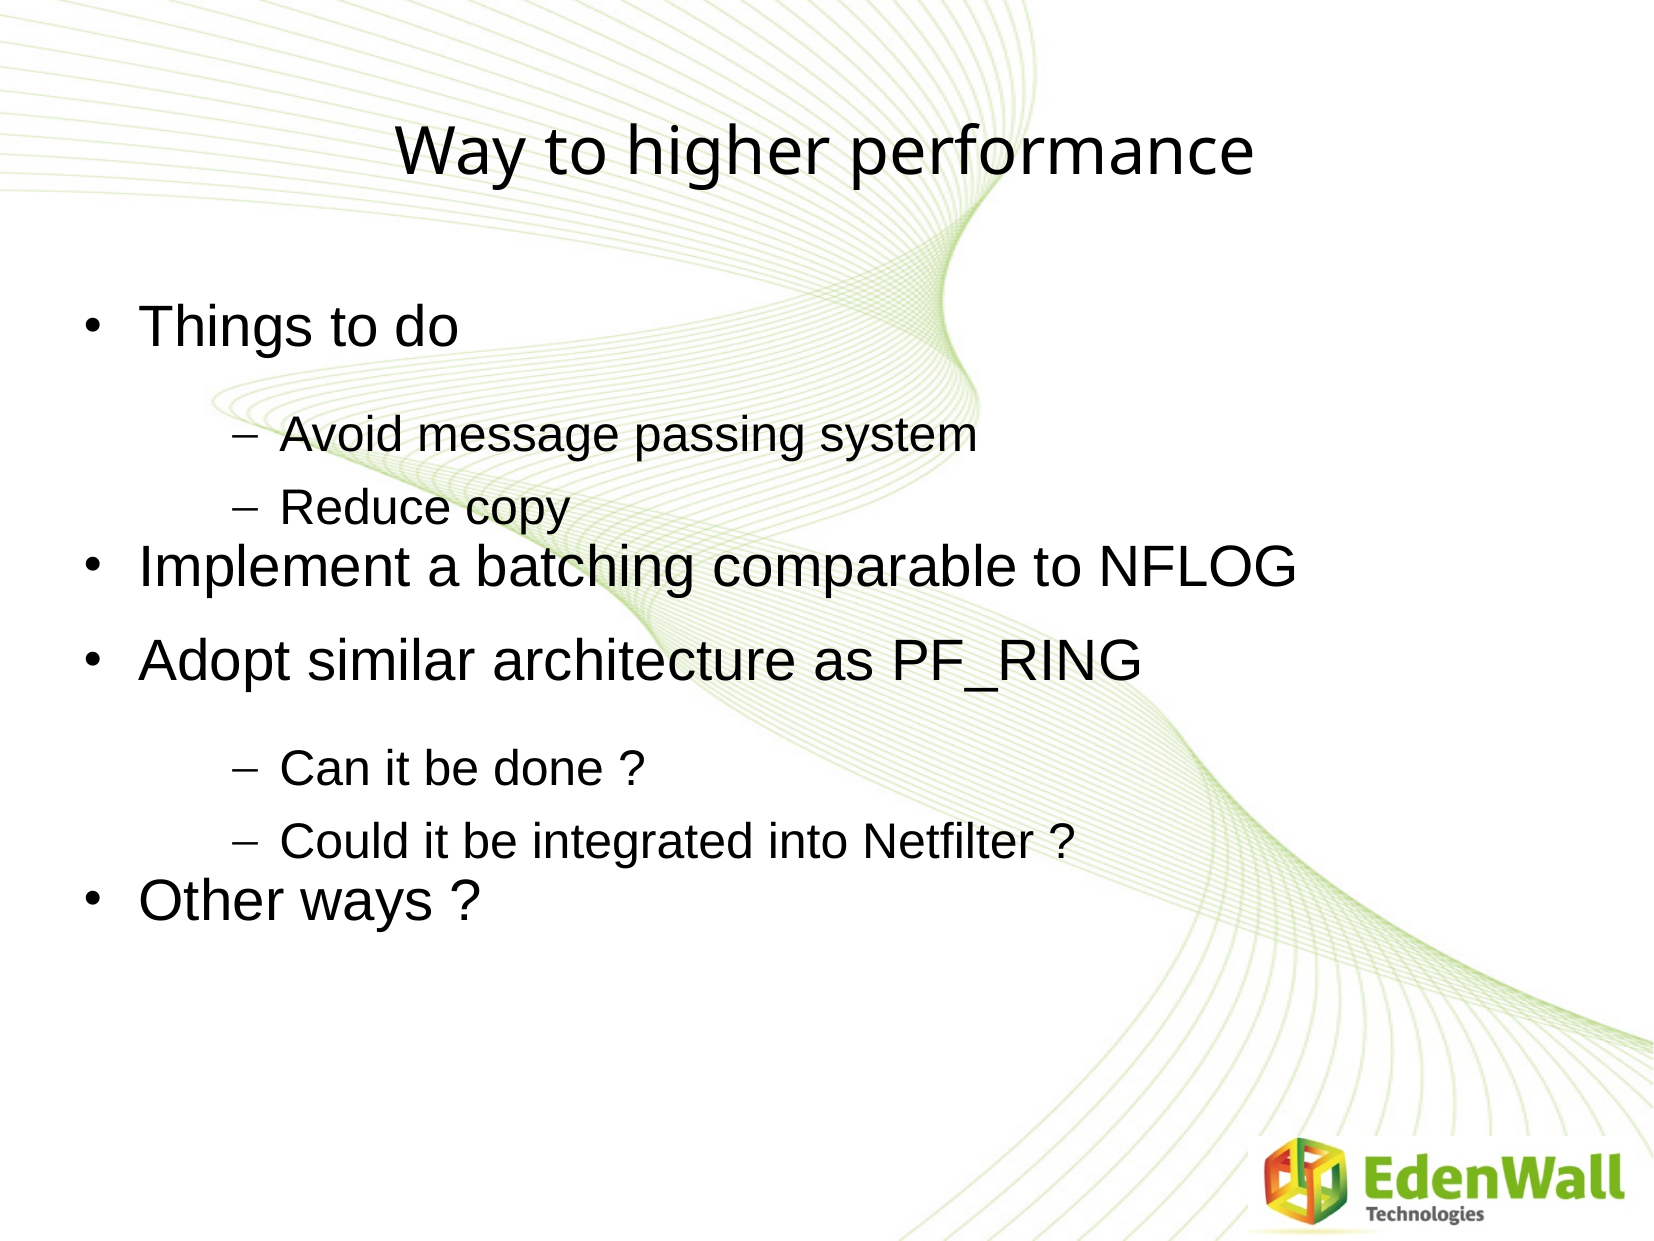

# Way to higher performance
Things to do
Avoid message passing system
Reduce copy
Implement a batching comparable to NFLOG
Adopt similar architecture as PF_RING
Can it be done ?
Could it be integrated into Netfilter ?
Other ways ?